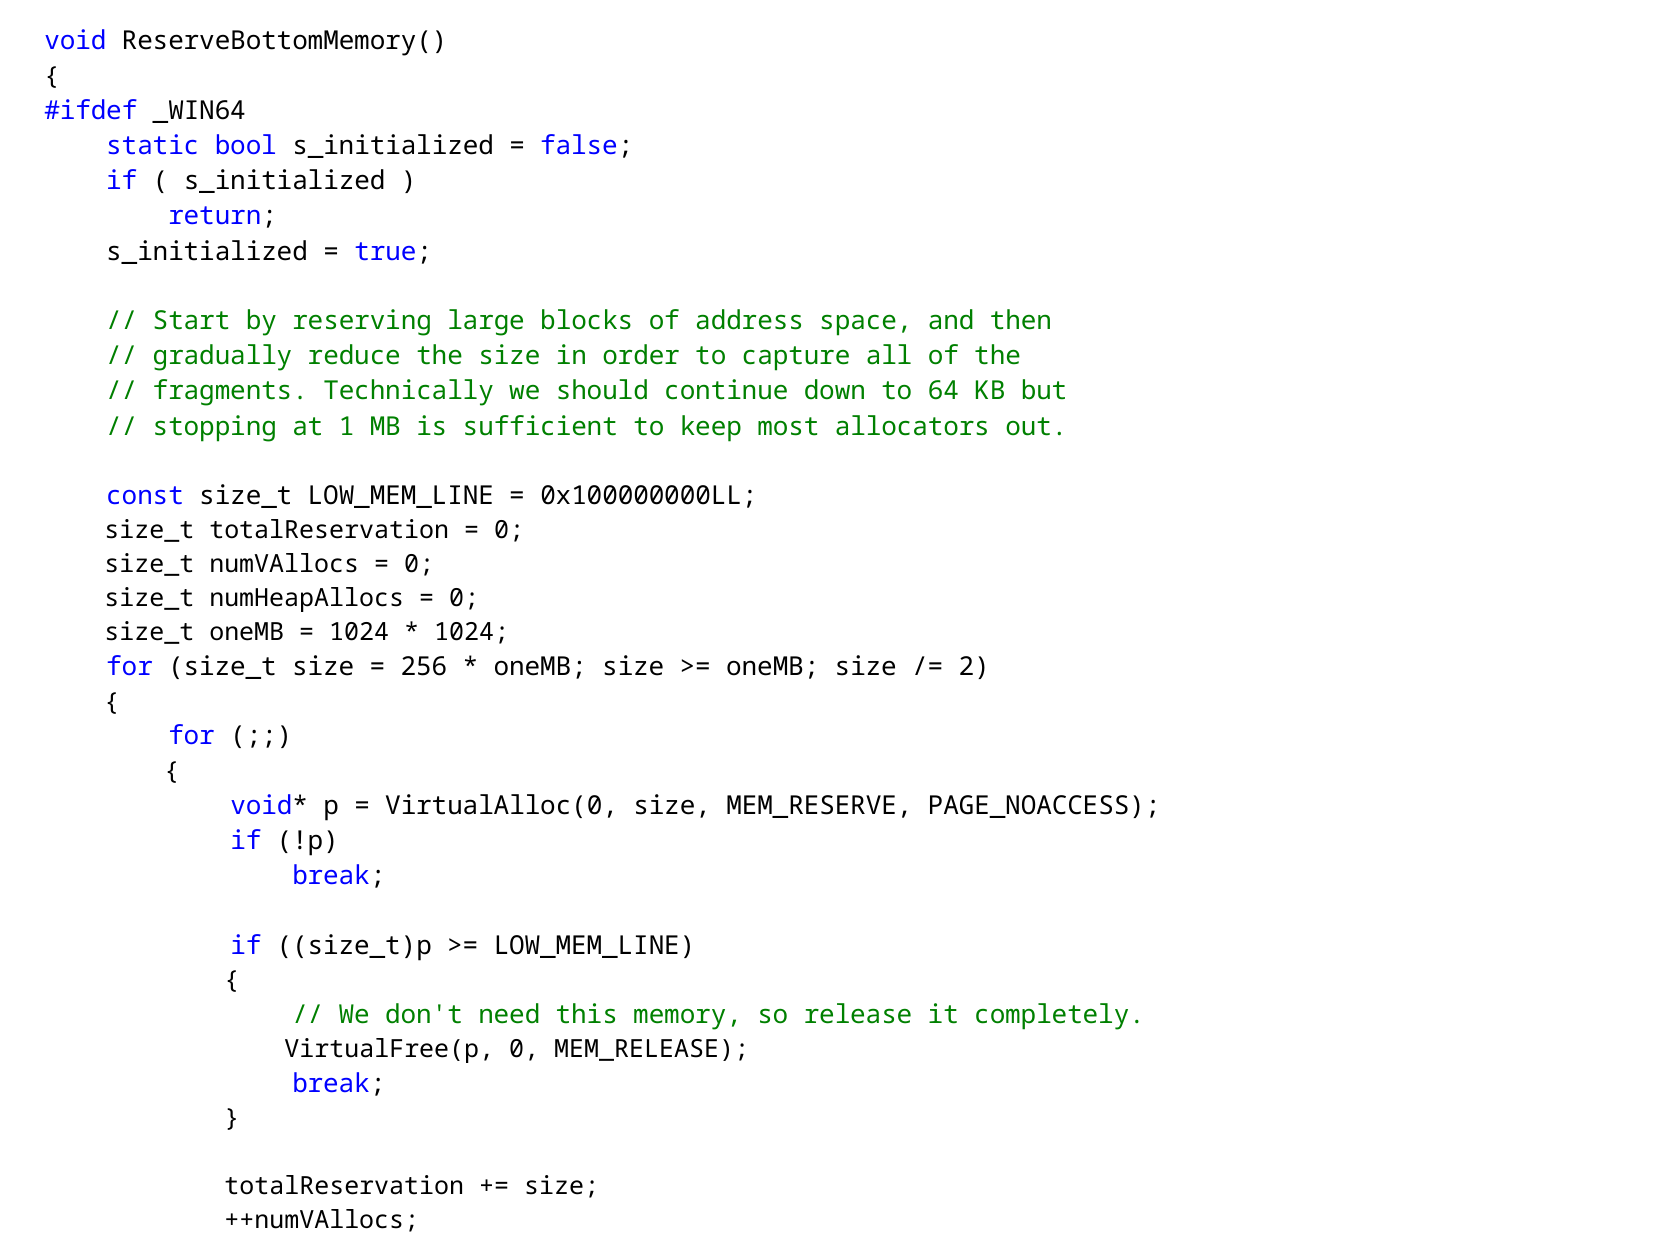

void ReserveBottomMemory()
{
#ifdef _WIN64
 static bool s_initialized = false;
 if ( s_initialized )
 return;
 s_initialized = true;
 // Start by reserving large blocks of address space, and then
 // gradually reduce the size in order to capture all of the
 // fragments. Technically we should continue down to 64 KB but
 // stopping at 1 MB is sufficient to keep most allocators out.
 const size_t LOW_MEM_LINE = 0x100000000LL;
 size_t totalReservation = 0;
 size_t numVAllocs = 0;
 size_t numHeapAllocs = 0;
 size_t oneMB = 1024 * 1024;
 for (size_t size = 256 * oneMB; size >= oneMB; size /= 2)
 {
 for (;;)
 {
 void* p = VirtualAlloc(0, size, MEM_RESERVE, PAGE_NOACCESS);
 if (!p)
 break;
 if ((size_t)p >= LOW_MEM_LINE)
 {
 // We don't need this memory, so release it completely.
 VirtualFree(p, 0, MEM_RELEASE);
 break;
 }
 totalReservation += size;
 ++numVAllocs;
 }
 }
 // Now repeat the same process but making heap allocations, to use up
 // the already reserved heap blocks that are below the 4 GB line.